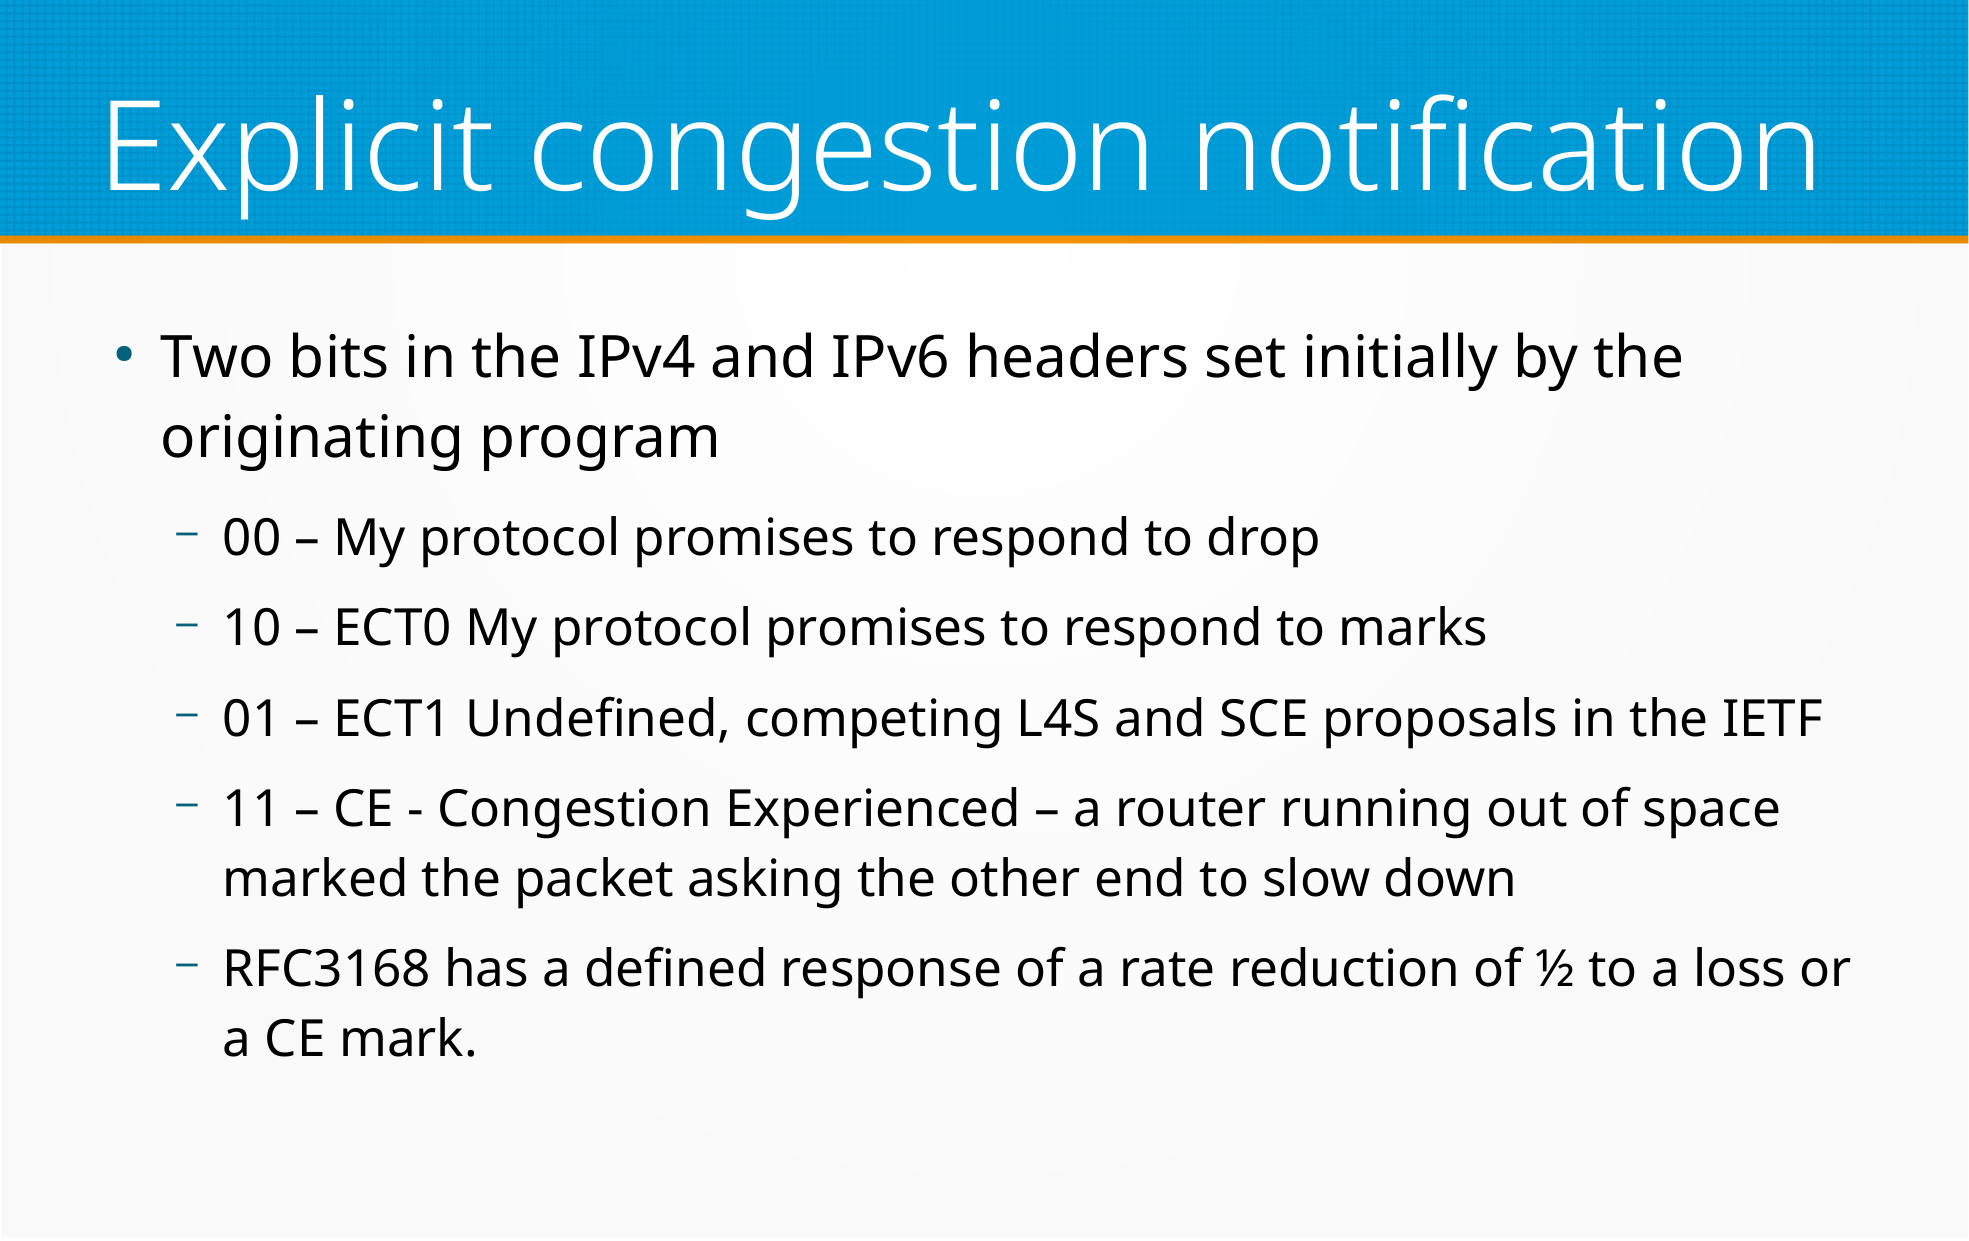

# Explicit congestion notification
Two bits in the IPv4 and IPv6 headers set initially by the originating program
00 – My protocol promises to respond to drop
10 – ECT0 My protocol promises to respond to marks
01 – ECT1 Undefined, competing L4S and SCE proposals in the IETF
11 – CE - Congestion Experienced – a router running out of space marked the packet asking the other end to slow down
RFC3168 has a defined response of a rate reduction of ½ to a loss or a CE mark.